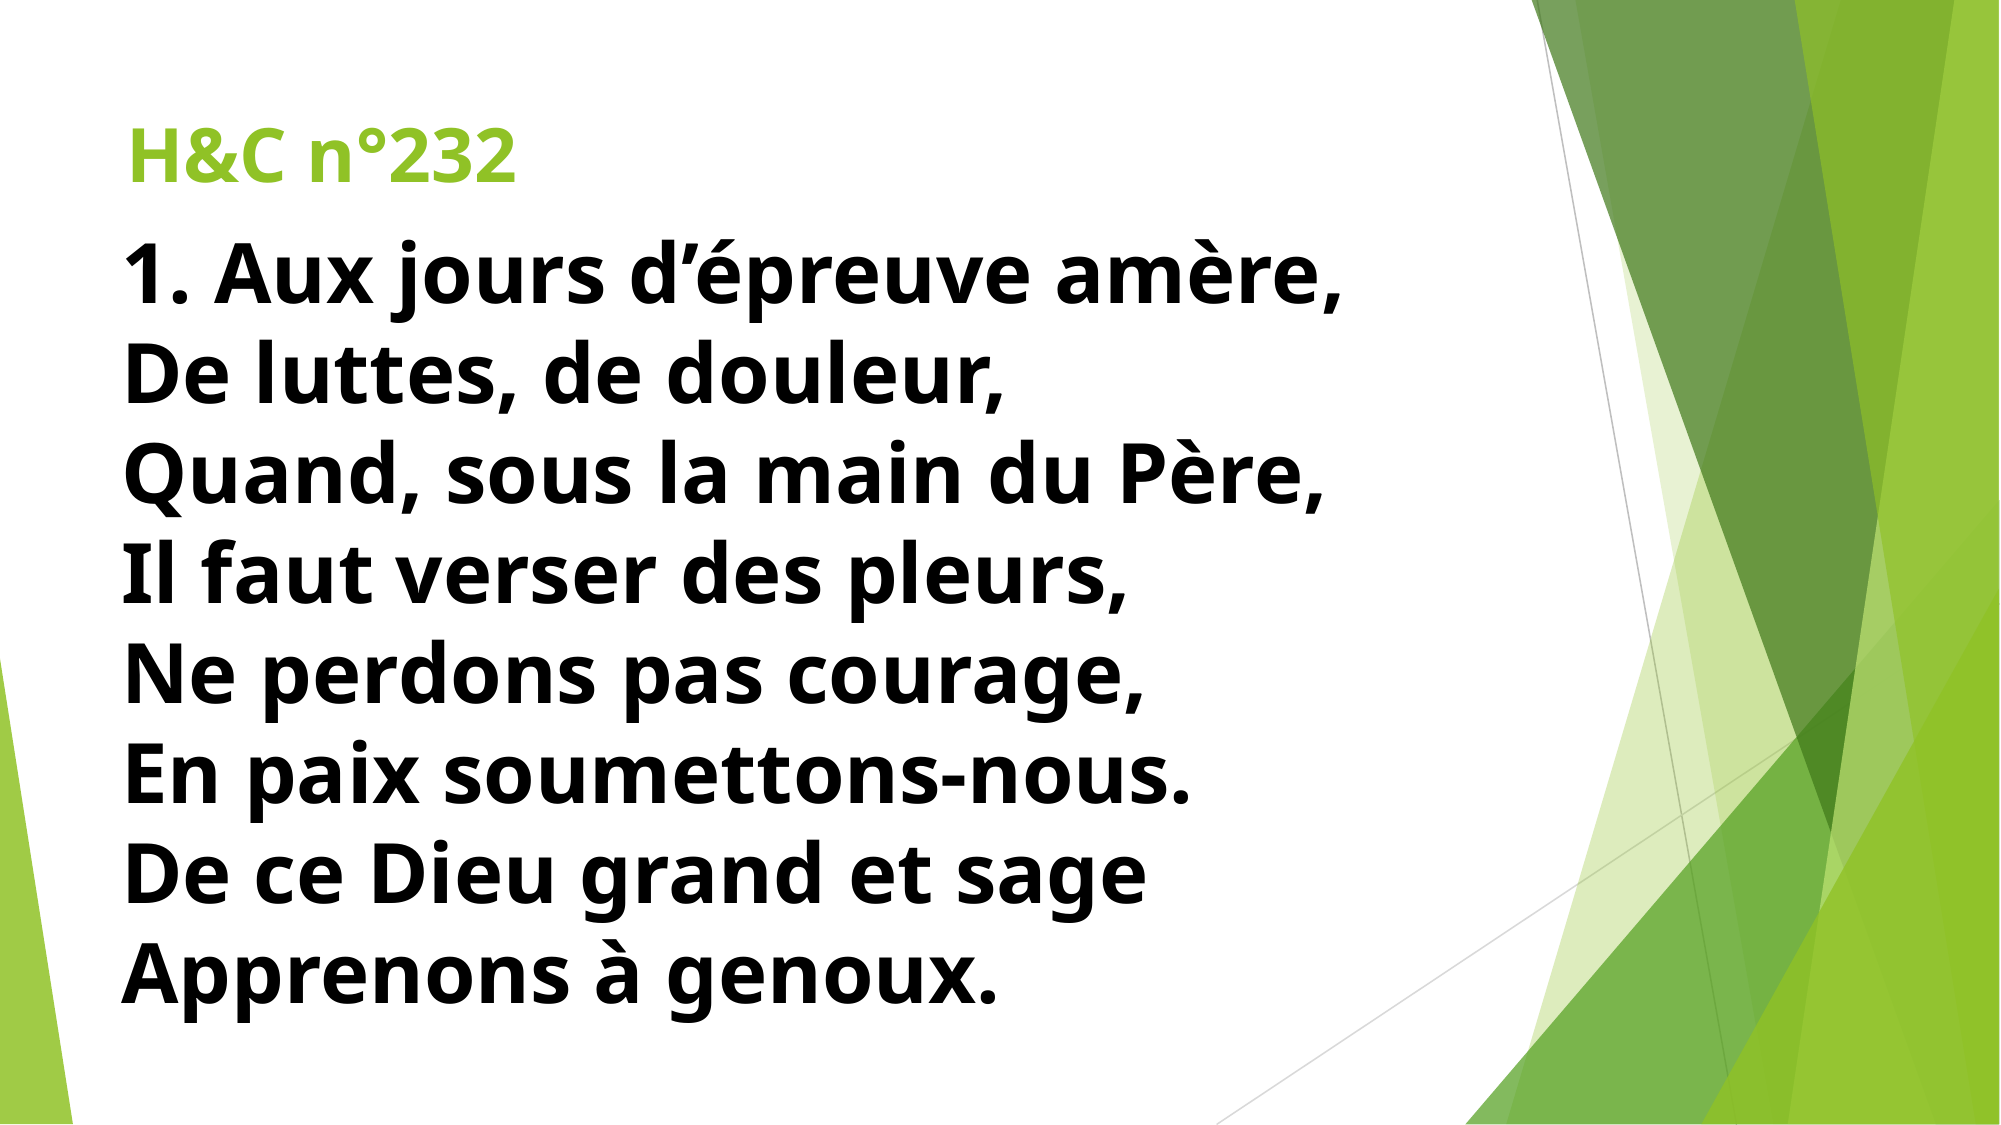

H&C n°232
1. Aux jours d’épreuve amère,
De luttes, de douleur,
Quand, sous la main du Père,
Il faut verser des pleurs,
Ne perdons pas courage,
En paix soumettons-nous.
De ce Dieu grand et sage
Apprenons à genoux.